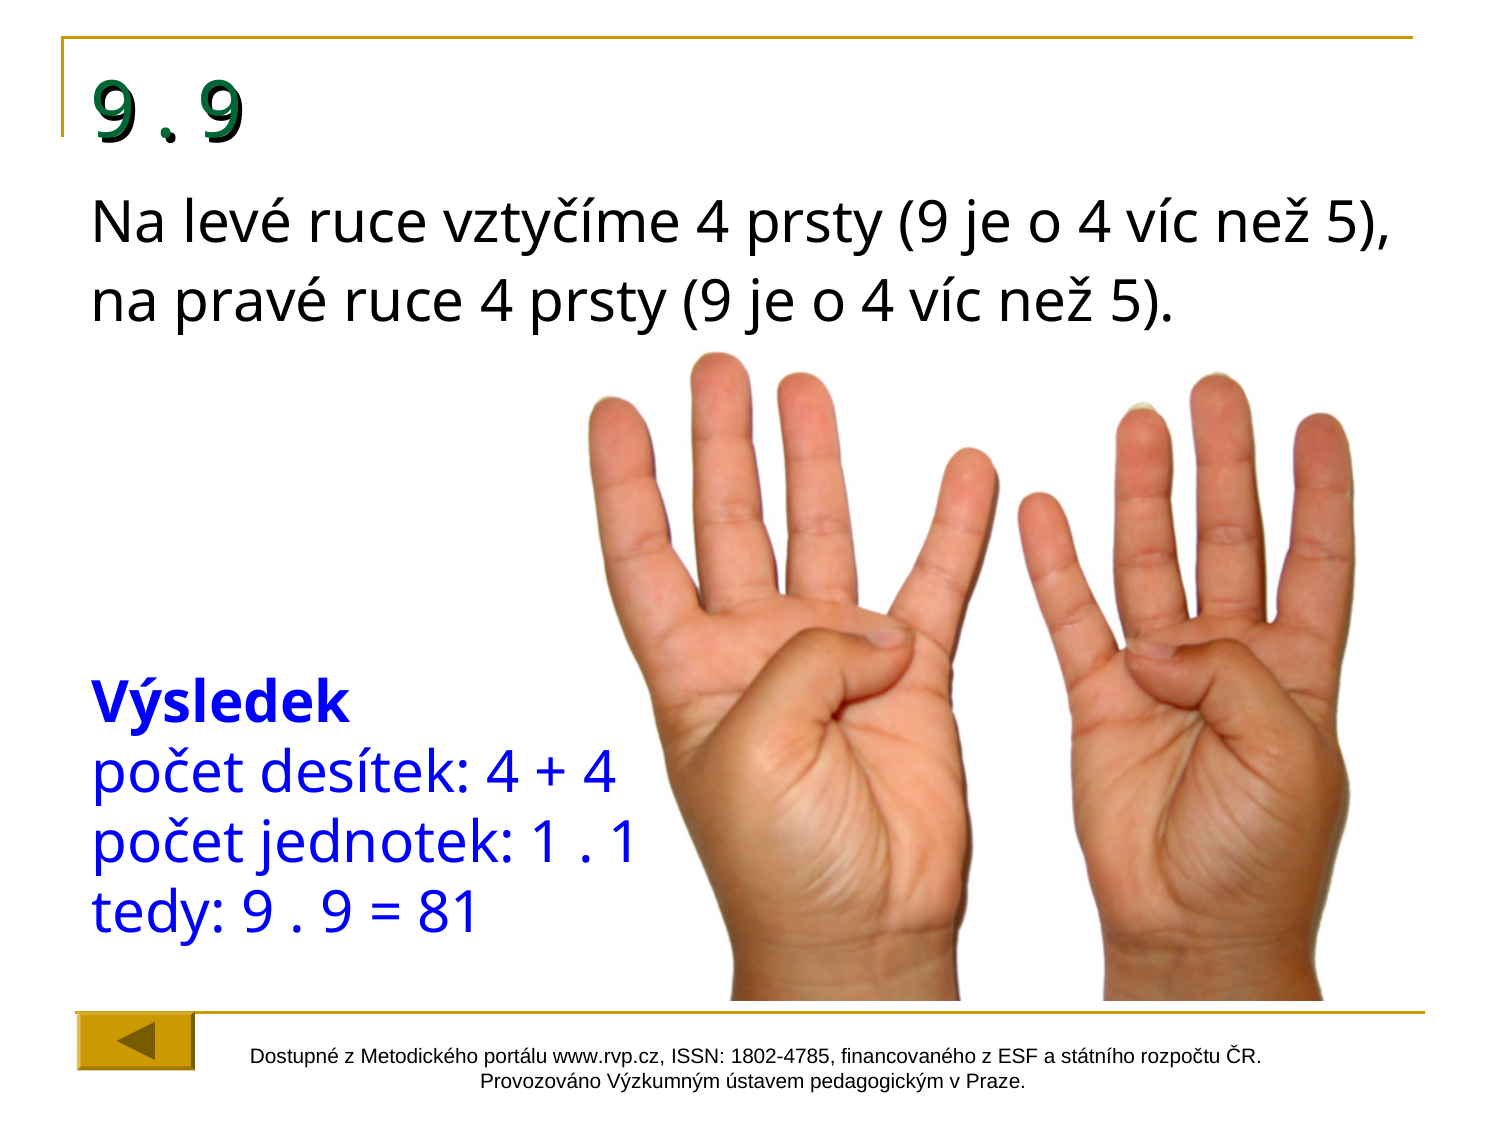

# 9 . 9
Na levé ruce vztyčíme 4 prsty (9 je o 4 víc než 5), na pravé ruce 4 prsty (9 je o 4 víc než 5).
Výsledek
počet desítek: 4 + 4
počet jednotek: 1 . 1
tedy: 9 . 9 = 81